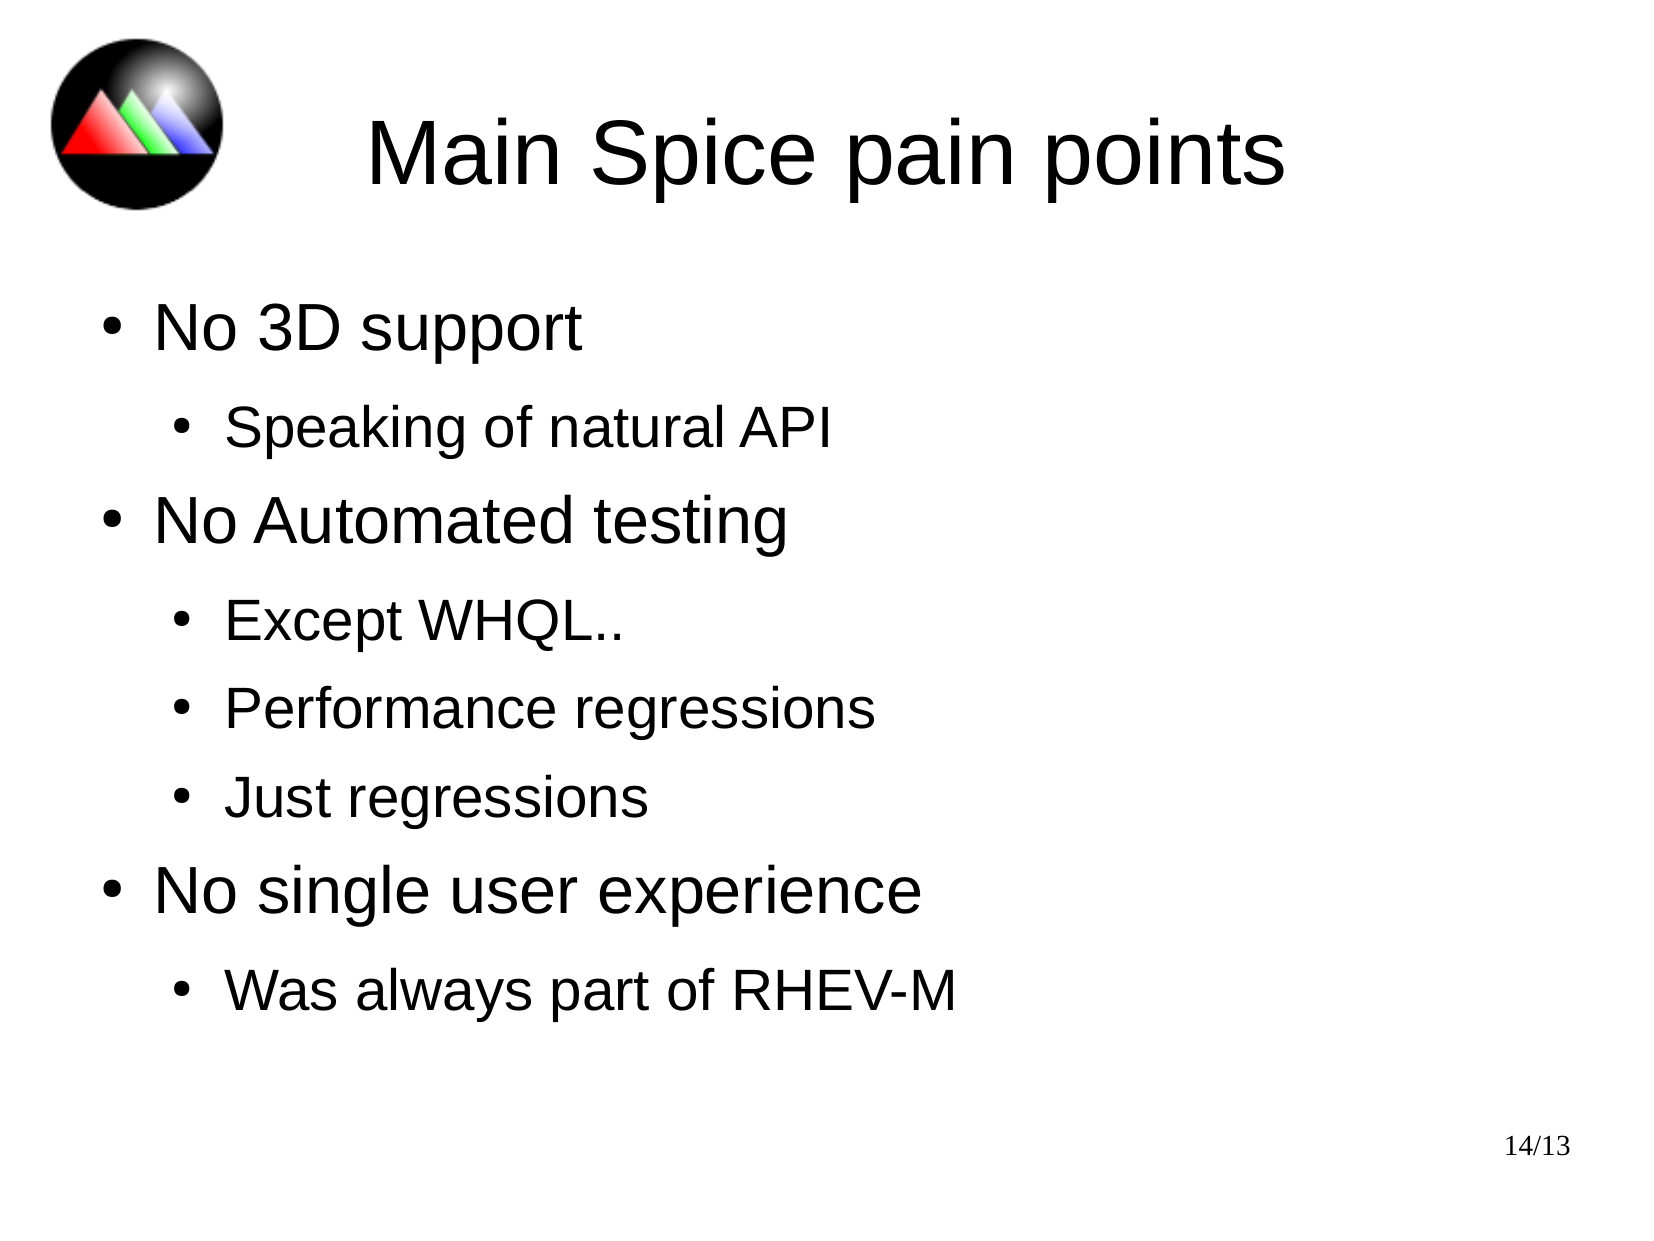

# Main Spice pain points
No 3D support
Speaking of natural API
No Automated testing
Except WHQL..
Performance regressions
Just regressions
No single user experience
Was always part of RHEV-M